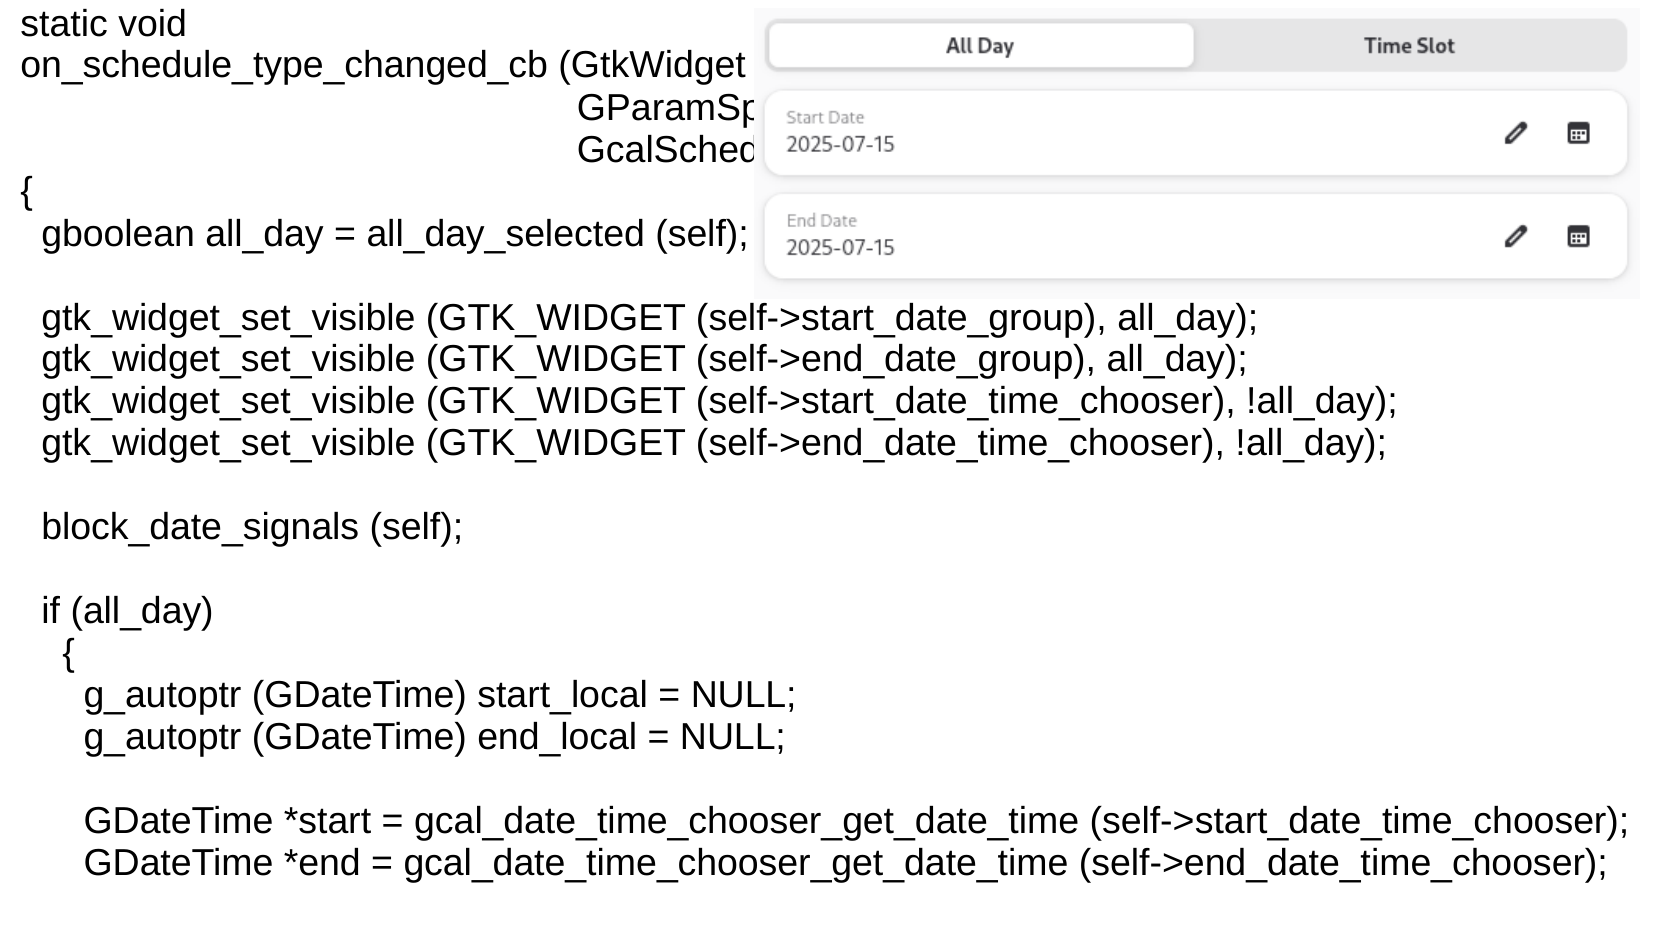

static void
on_schedule_type_changed_cb (GtkWidget *widget,
 GParamSpec *pspec,
 GcalScheduleSection *self)
{
 gboolean all_day = all_day_selected (self);
 gtk_widget_set_visible (GTK_WIDGET (self->start_date_group), all_day);
 gtk_widget_set_visible (GTK_WIDGET (self->end_date_group), all_day);
 gtk_widget_set_visible (GTK_WIDGET (self->start_date_time_chooser), !all_day);
 gtk_widget_set_visible (GTK_WIDGET (self->end_date_time_chooser), !all_day);
 block_date_signals (self);
 if (all_day)
 {
 g_autoptr (GDateTime) start_local = NULL;
 g_autoptr (GDateTime) end_local = NULL;
 GDateTime *start = gcal_date_time_chooser_get_date_time (self->start_date_time_chooser);
 GDateTime *end = gcal_date_time_chooser_get_date_time (self->end_date_time_chooser);
 start_local = g_date_time_to_local (start);
 end_local = g_date_time_to_local (end);
 gcal_date_chooser_row_set_date (self->start_date_row, start_local);
 gcal_date_chooser_row_set_date (self->end_date_row, end_local);
 gcal_date_time_chooser_set_date_time (self->start_date_time_chooser, start_local);
 gcal_date_time_chooser_set_date_time (self->end_date_time_chooser, end_local);
 }
 unblock_date_signals (self);
}